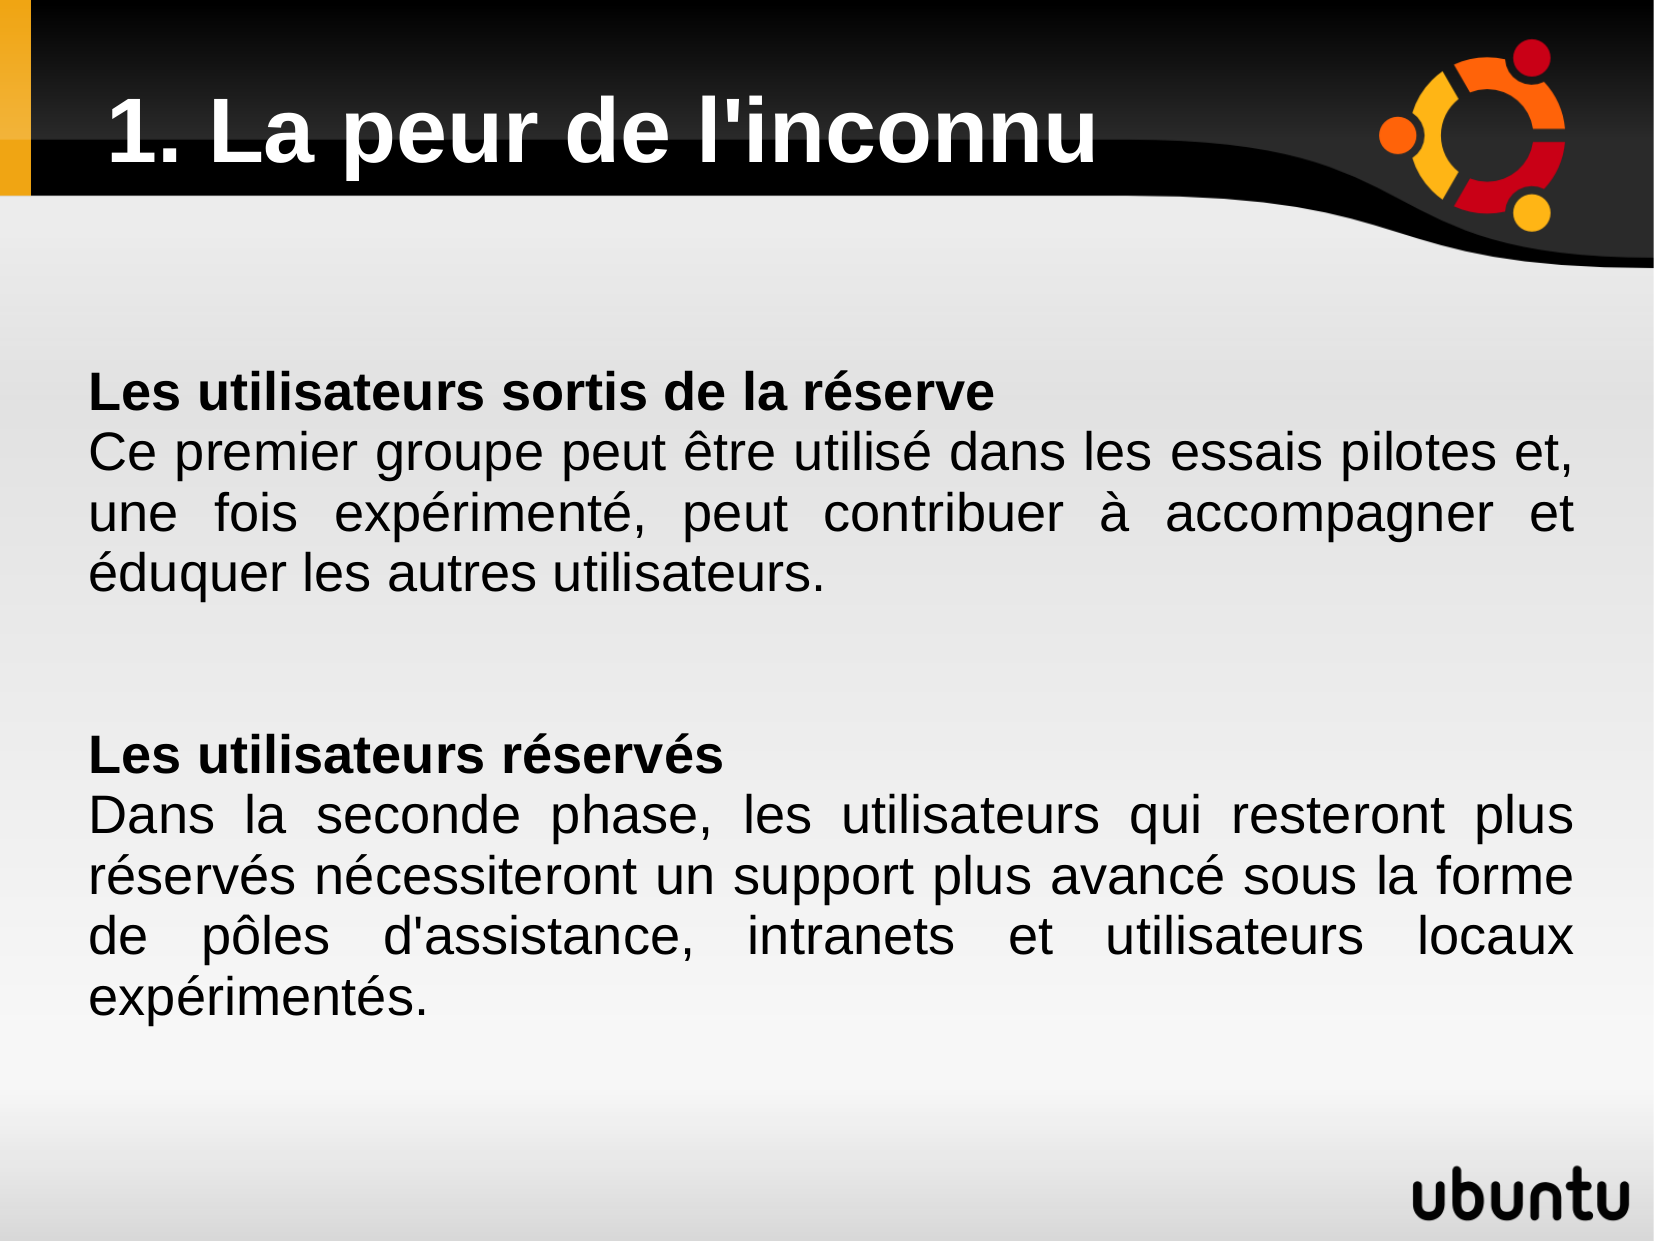

# 1. La peur de l'inconnu
Les utilisateurs sortis de la réserve
Ce premier groupe peut être utilisé dans les essais pilotes et, une fois expérimenté, peut contribuer à accompagner et éduquer les autres utilisateurs.
Les utilisateurs réservés
Dans la seconde phase, les utilisateurs qui resteront plus réservés nécessiteront un support plus avancé sous la forme de pôles d'assistance, intranets et utilisateurs locaux expérimentés.